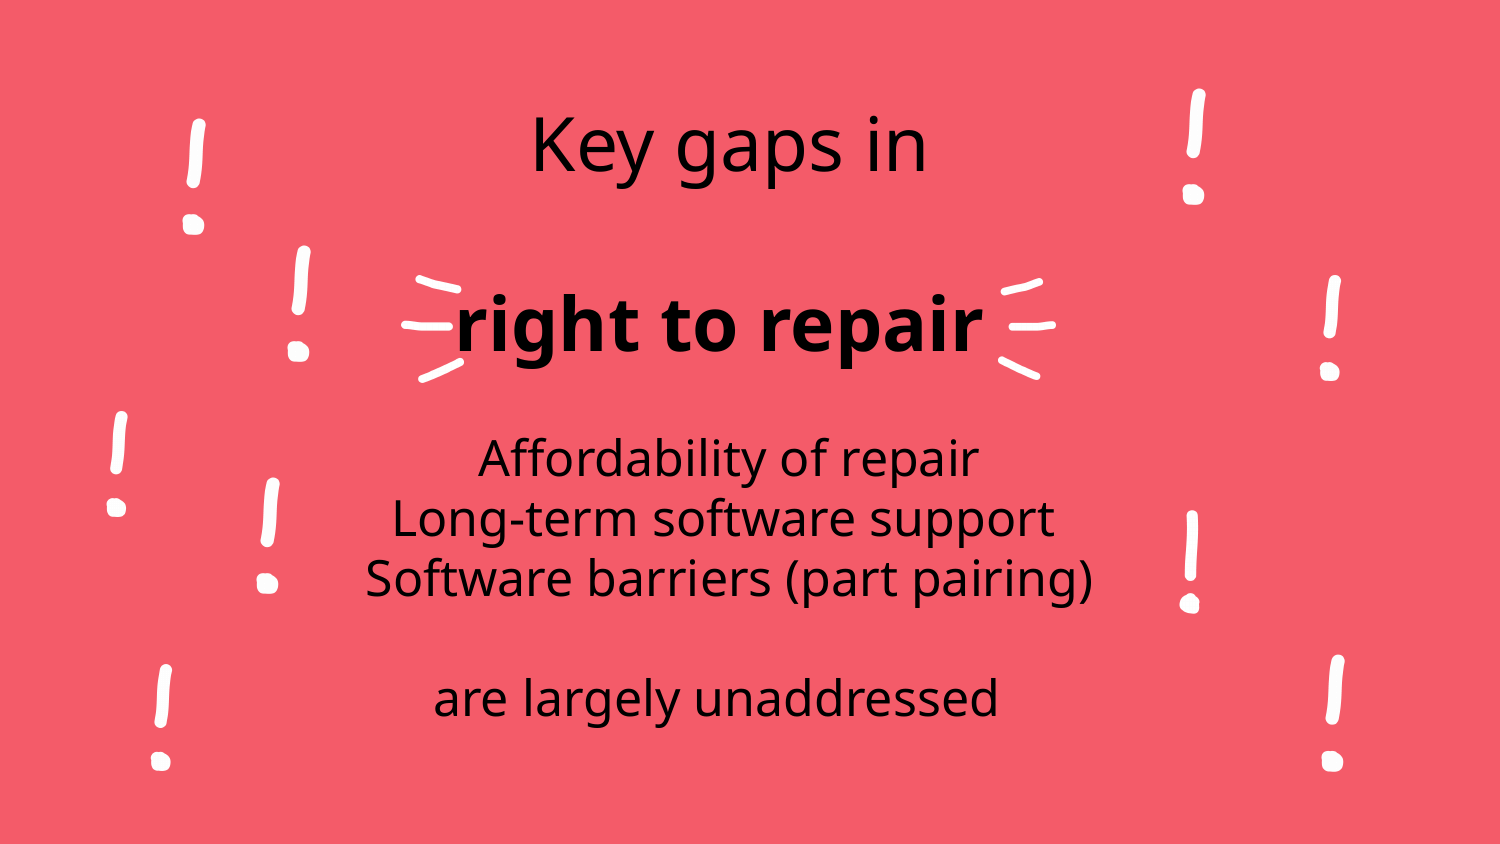

Key gaps in
right to repair
Affordability of repair
Long-term software support
Software barriers (part pairing)
are largely unaddressed